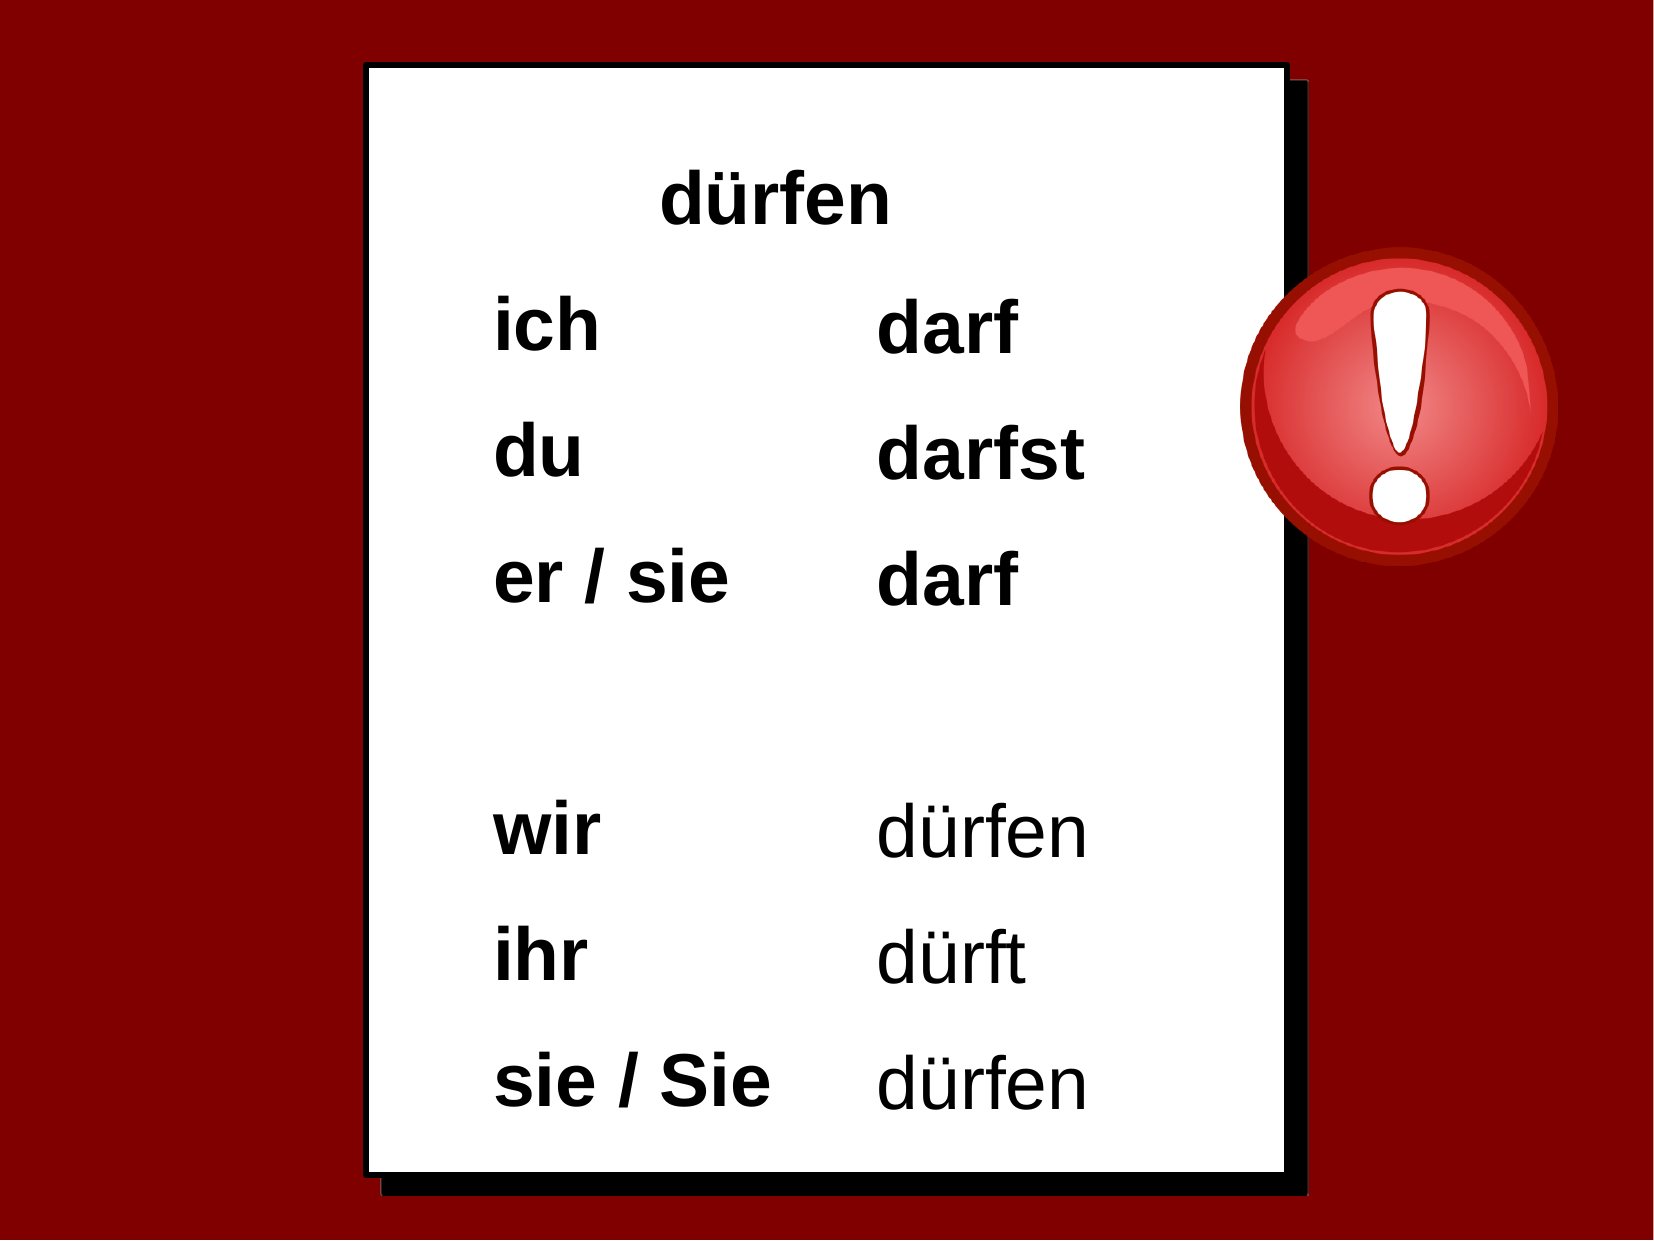

dürfen
ich
du
er / sie
wir
ihr
sie / Sie
darf
darfst
darf
dürfen
dürft
dürfen